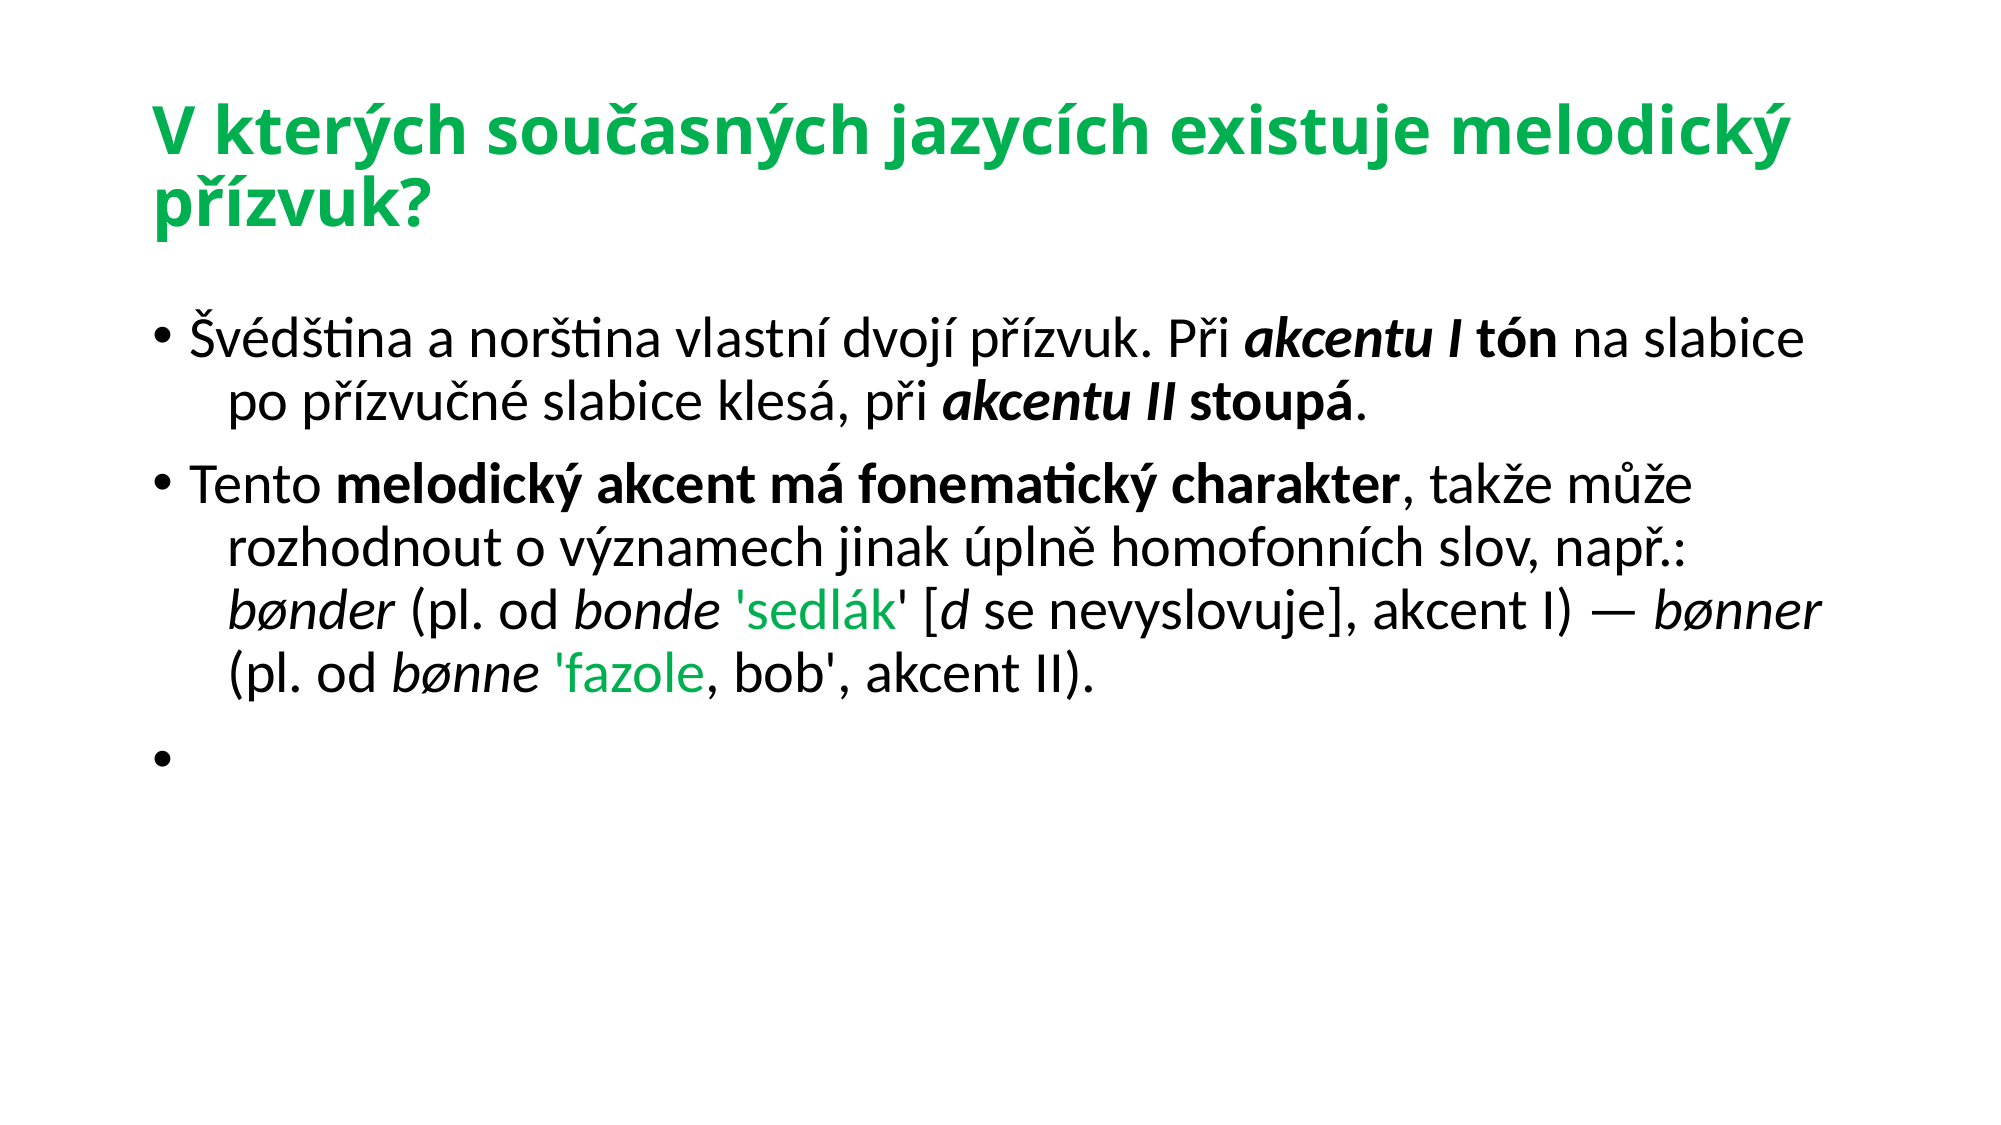

# V kterých současných jazycích existuje melodický přízvuk?
Švédština a norština vlastní dvojí přízvuk. Při akcentu I tón na slabice po přízvučné slabice klesá, při akcentu II stoupá.
Tento melodický akcent má fonematický charakter, takže může rozhodnout o významech jinak úplně homofonních slov, např.: bønder (pl. od bonde 'sedlák' [d se nevyslovuje], akcent I) — bønner (pl. od bønne 'fazole, bob', akcent II).